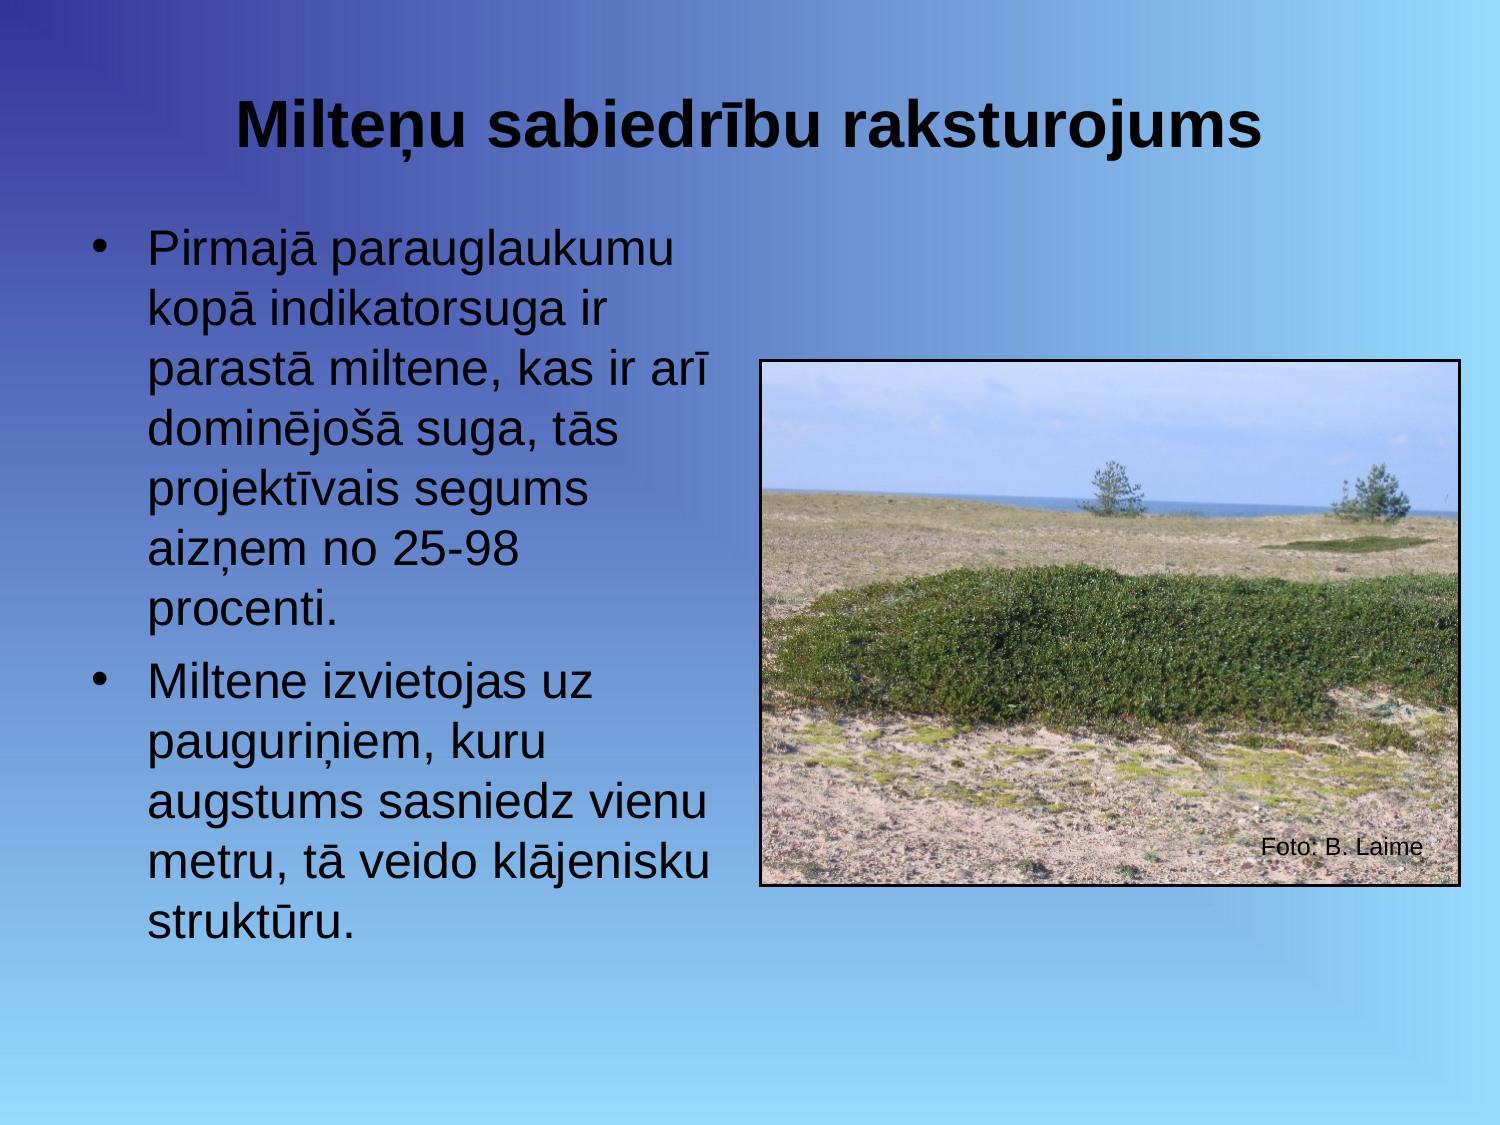

# Milteņu sabiedrību raksturojums
Pirmajā parauglaukumu kopā indikatorsuga ir parastā miltene, kas ir arī dominējošā suga, tās projektīvais segums aizņem no 25-98 procenti.
Miltene izvietojas uz pauguriņiem, kuru augstums sasniedz vienu metru, tā veido klājenisku struktūru.
Foto: B. Laime